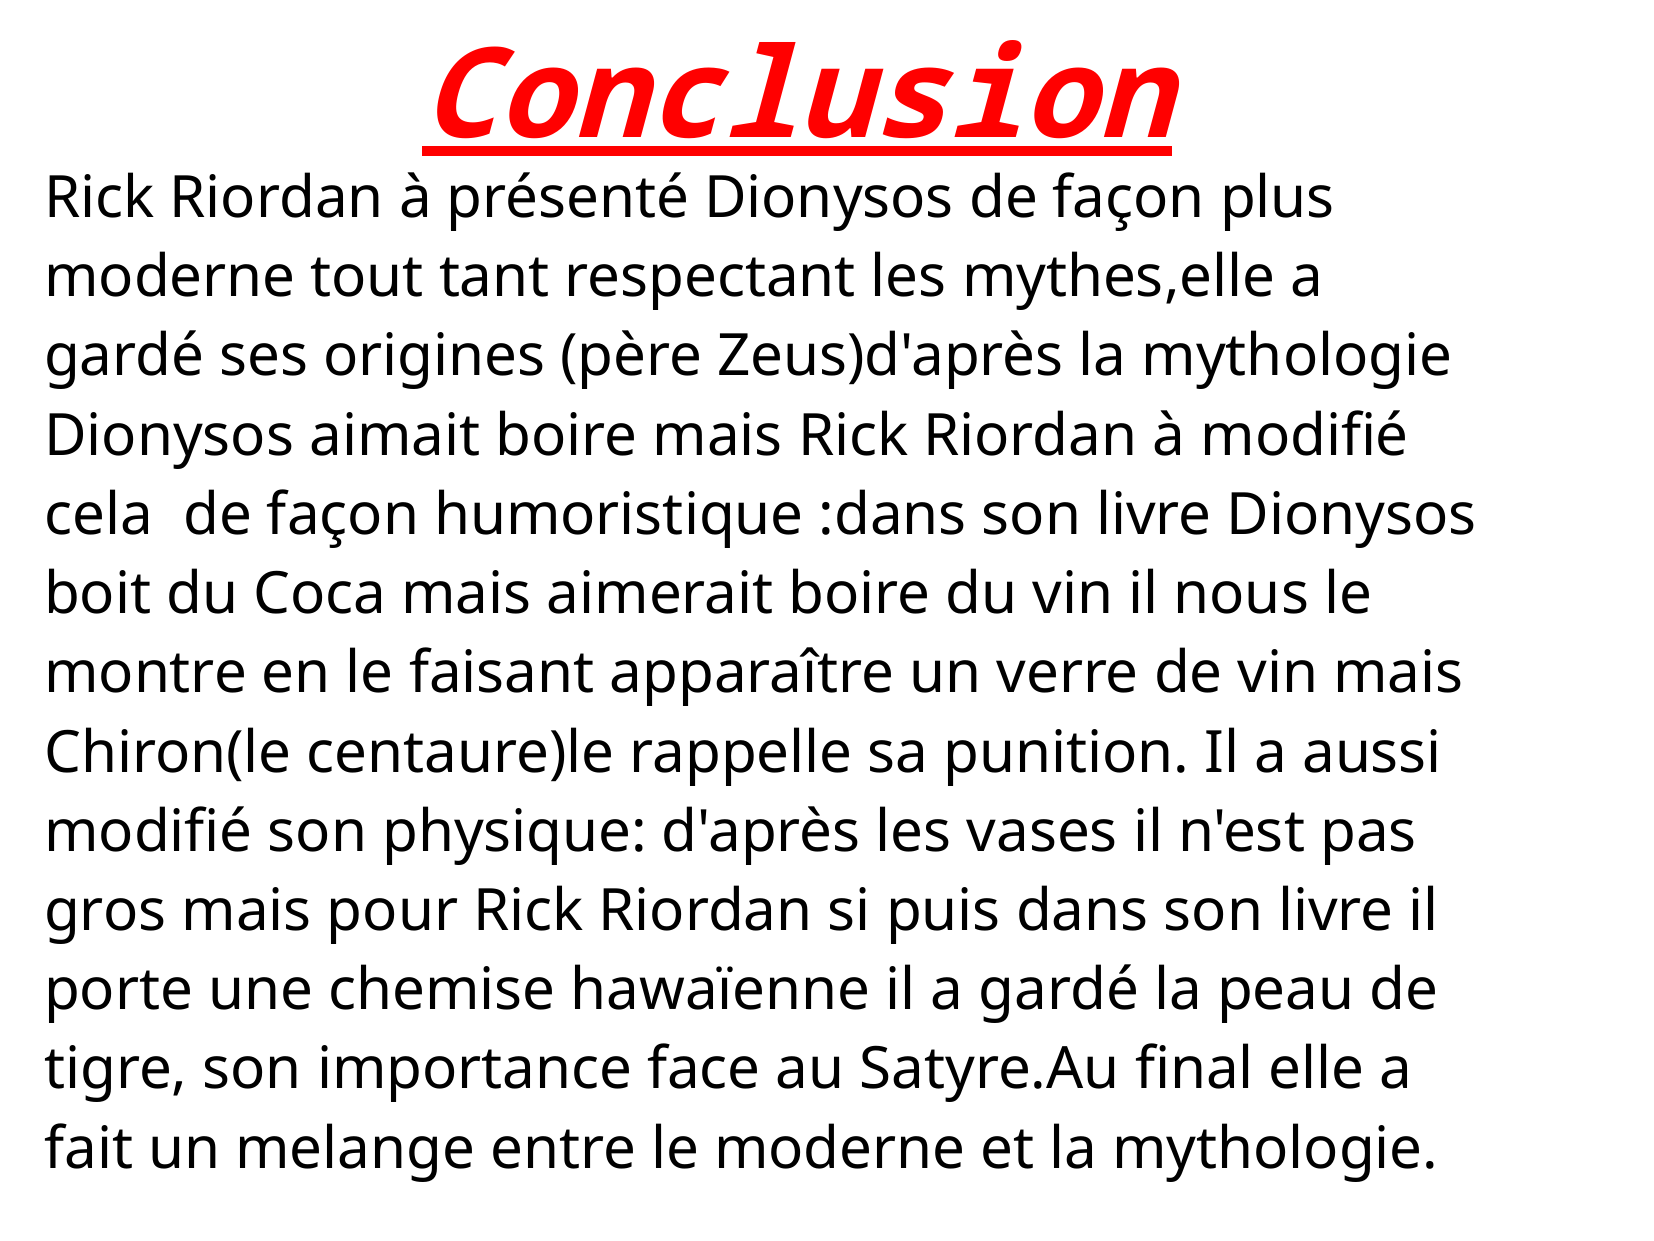

# Conclusion
Rick Riordan à présenté Dionysos de façon plus moderne tout tant respectant les mythes,elle a gardé ses origines (père Zeus)d'après la mythologie Dionysos aimait boire mais Rick Riordan à modifié cela de façon humoristique :dans son livre Dionysos boit du Coca mais aimerait boire du vin il nous le montre en le faisant apparaître un verre de vin mais Chiron(le centaure)le rappelle sa punition. Il a aussi modifié son physique: d'après les vases il n'est pas gros mais pour Rick Riordan si puis dans son livre il porte une chemise hawaïenne il a gardé la peau de tigre, son importance face au Satyre.Au final elle a fait un melange entre le moderne et la mythologie.